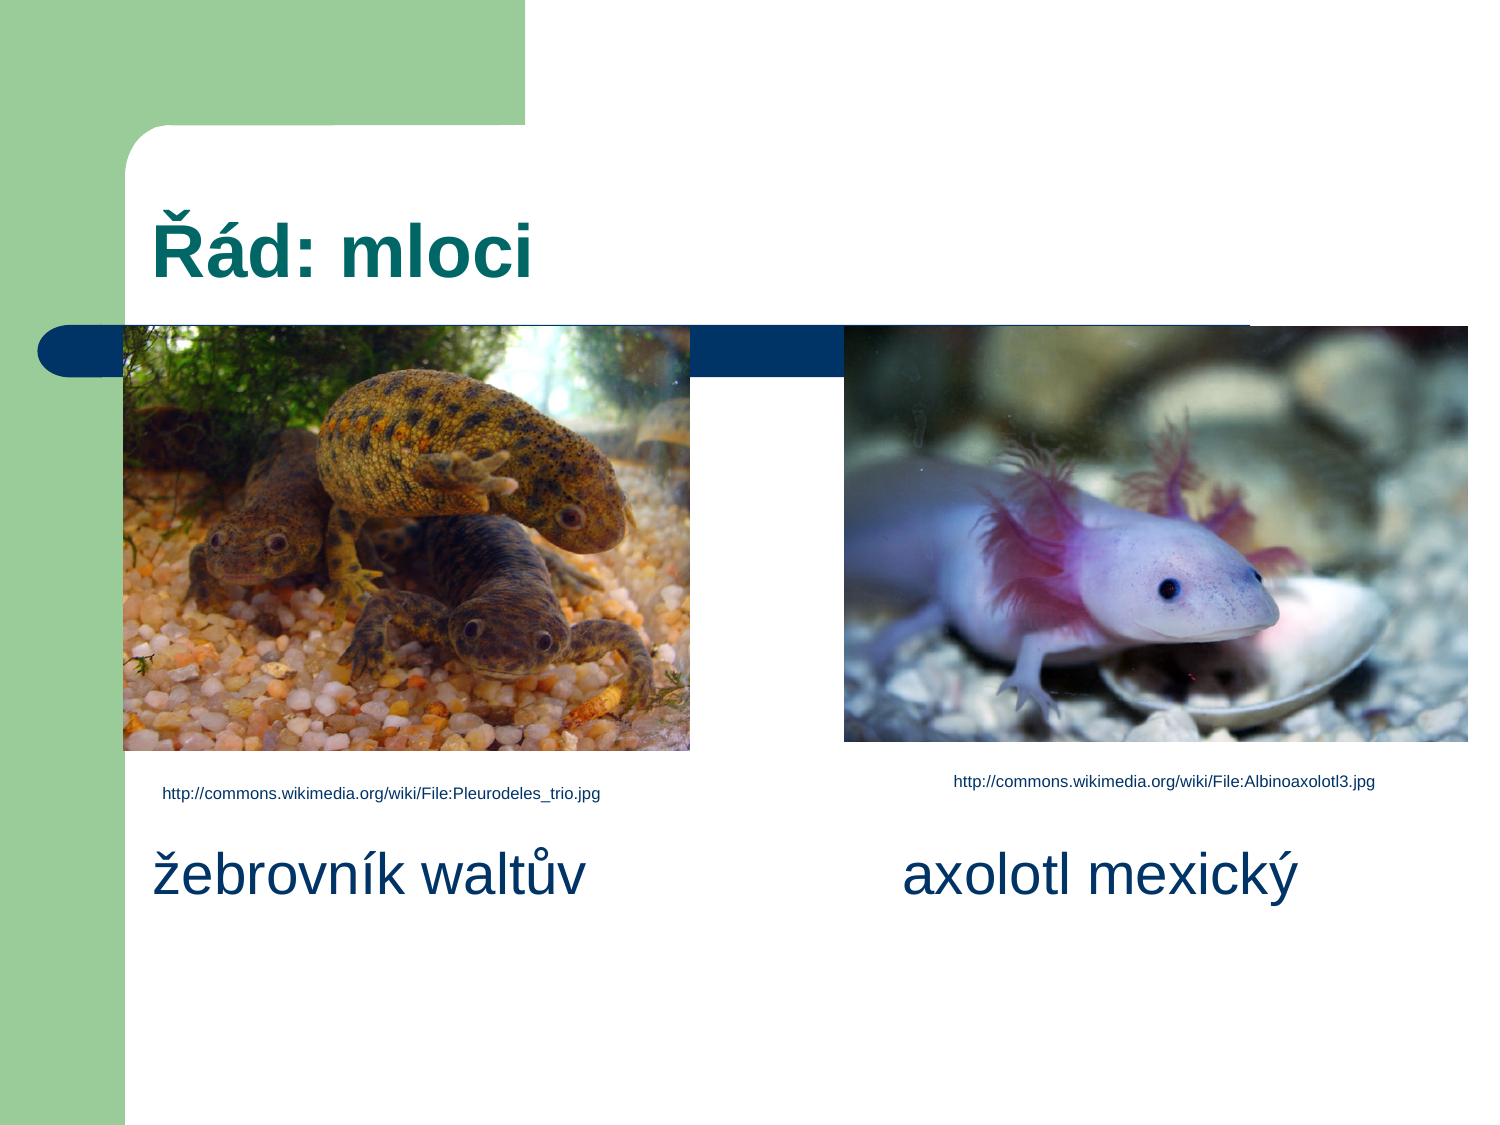

# Řád: mloci
http://commons.wikimedia.org/wiki/File:Albinoaxolotl3.jpg
http://commons.wikimedia.org/wiki/File:Pleurodeles_trio.jpg
žebrovník waltův			axolotl mexický